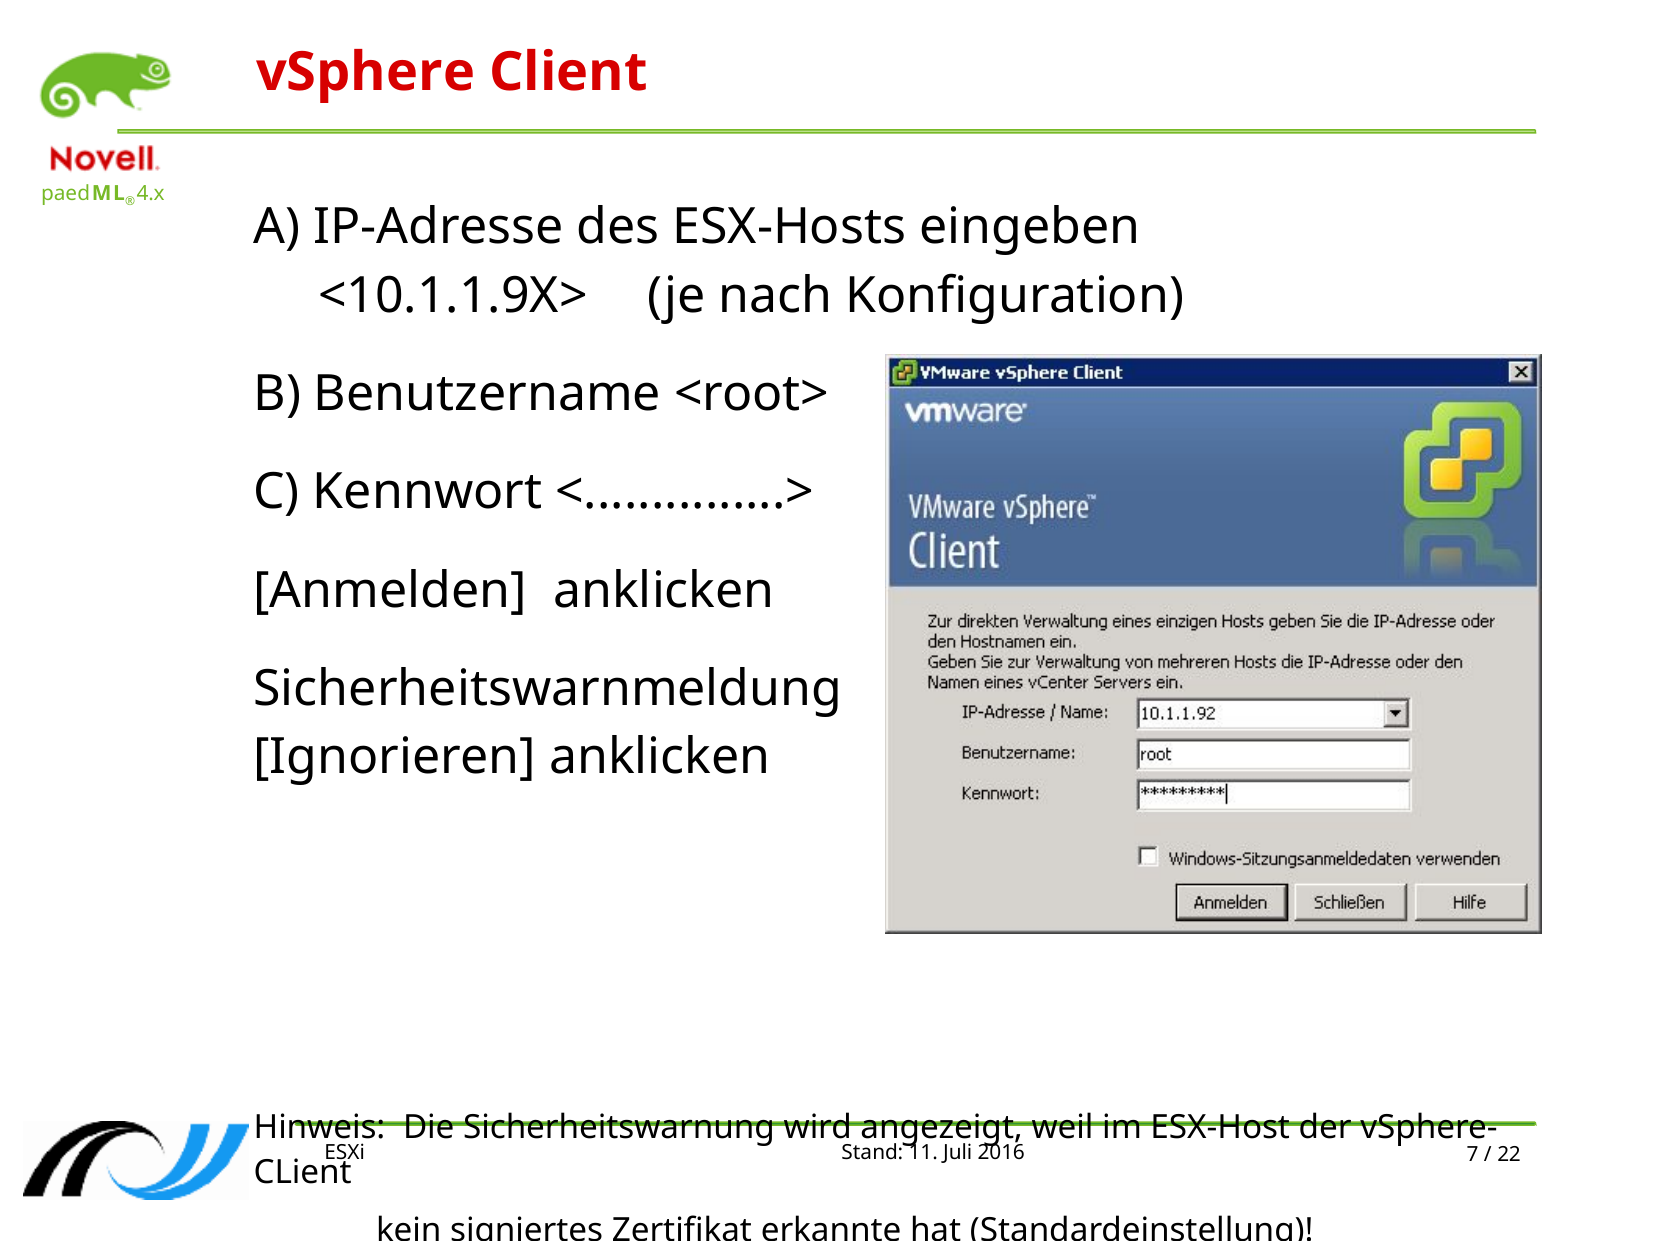

# vSphere Client
A) IP-Adresse des ESX-Hosts eingeben
 <10.1.1.9X> 	(je nach Konfiguration)
B) Benutzername <root>
C) Kennwort <...............>
[Anmelden] anklicken
Sicherheitswarnmeldung
[Ignorieren] anklicken
Hinweis: Die Sicherheitswarnung wird angezeigt, weil im ESX-Host der vSphere-CLient
 kein signiertes Zertifikat erkannte hat (Standardeinstellung)!
ESXi
11. Juli 2016
7